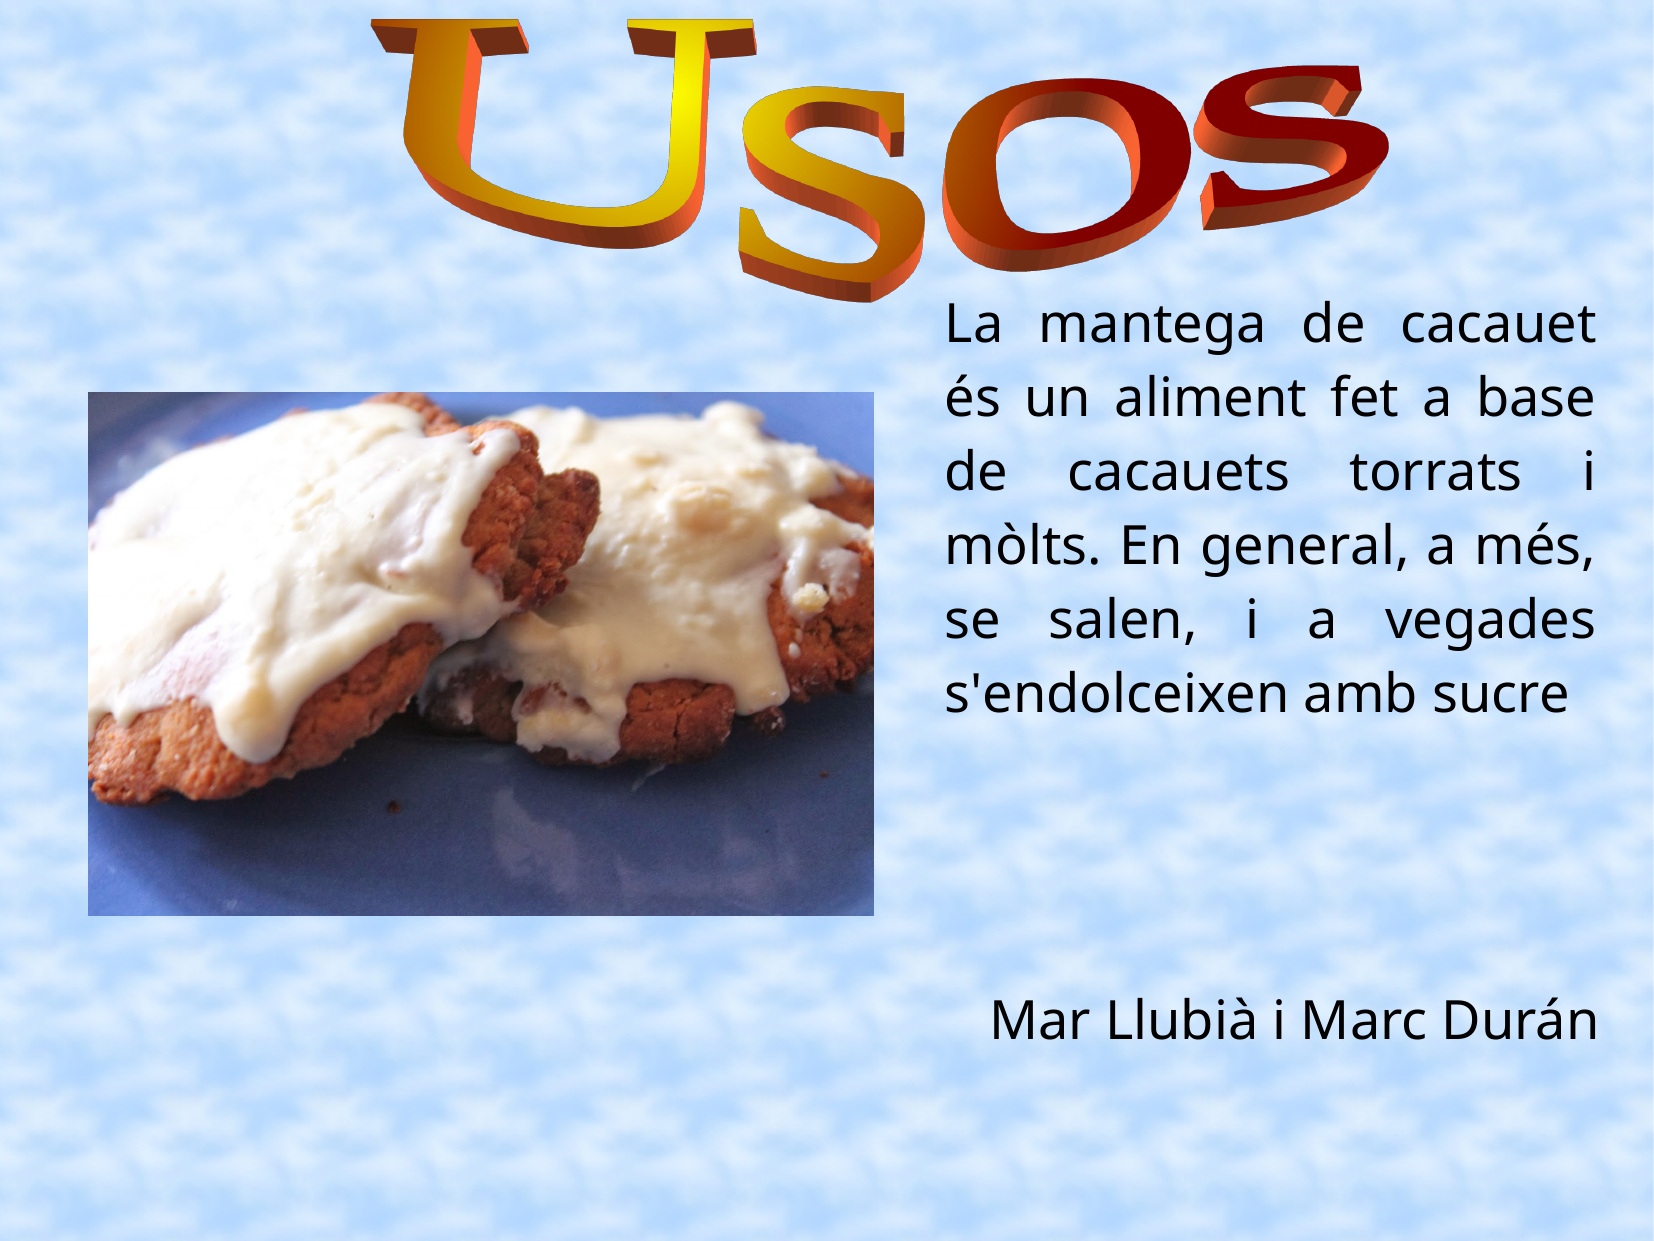

Usos
La mantega de cacauet és un aliment fet a base de cacauets torrats i mòlts. En general, a més, se salen, i a vegades s'endolceixen amb sucre
#
Mar Llubià i Marc Durán